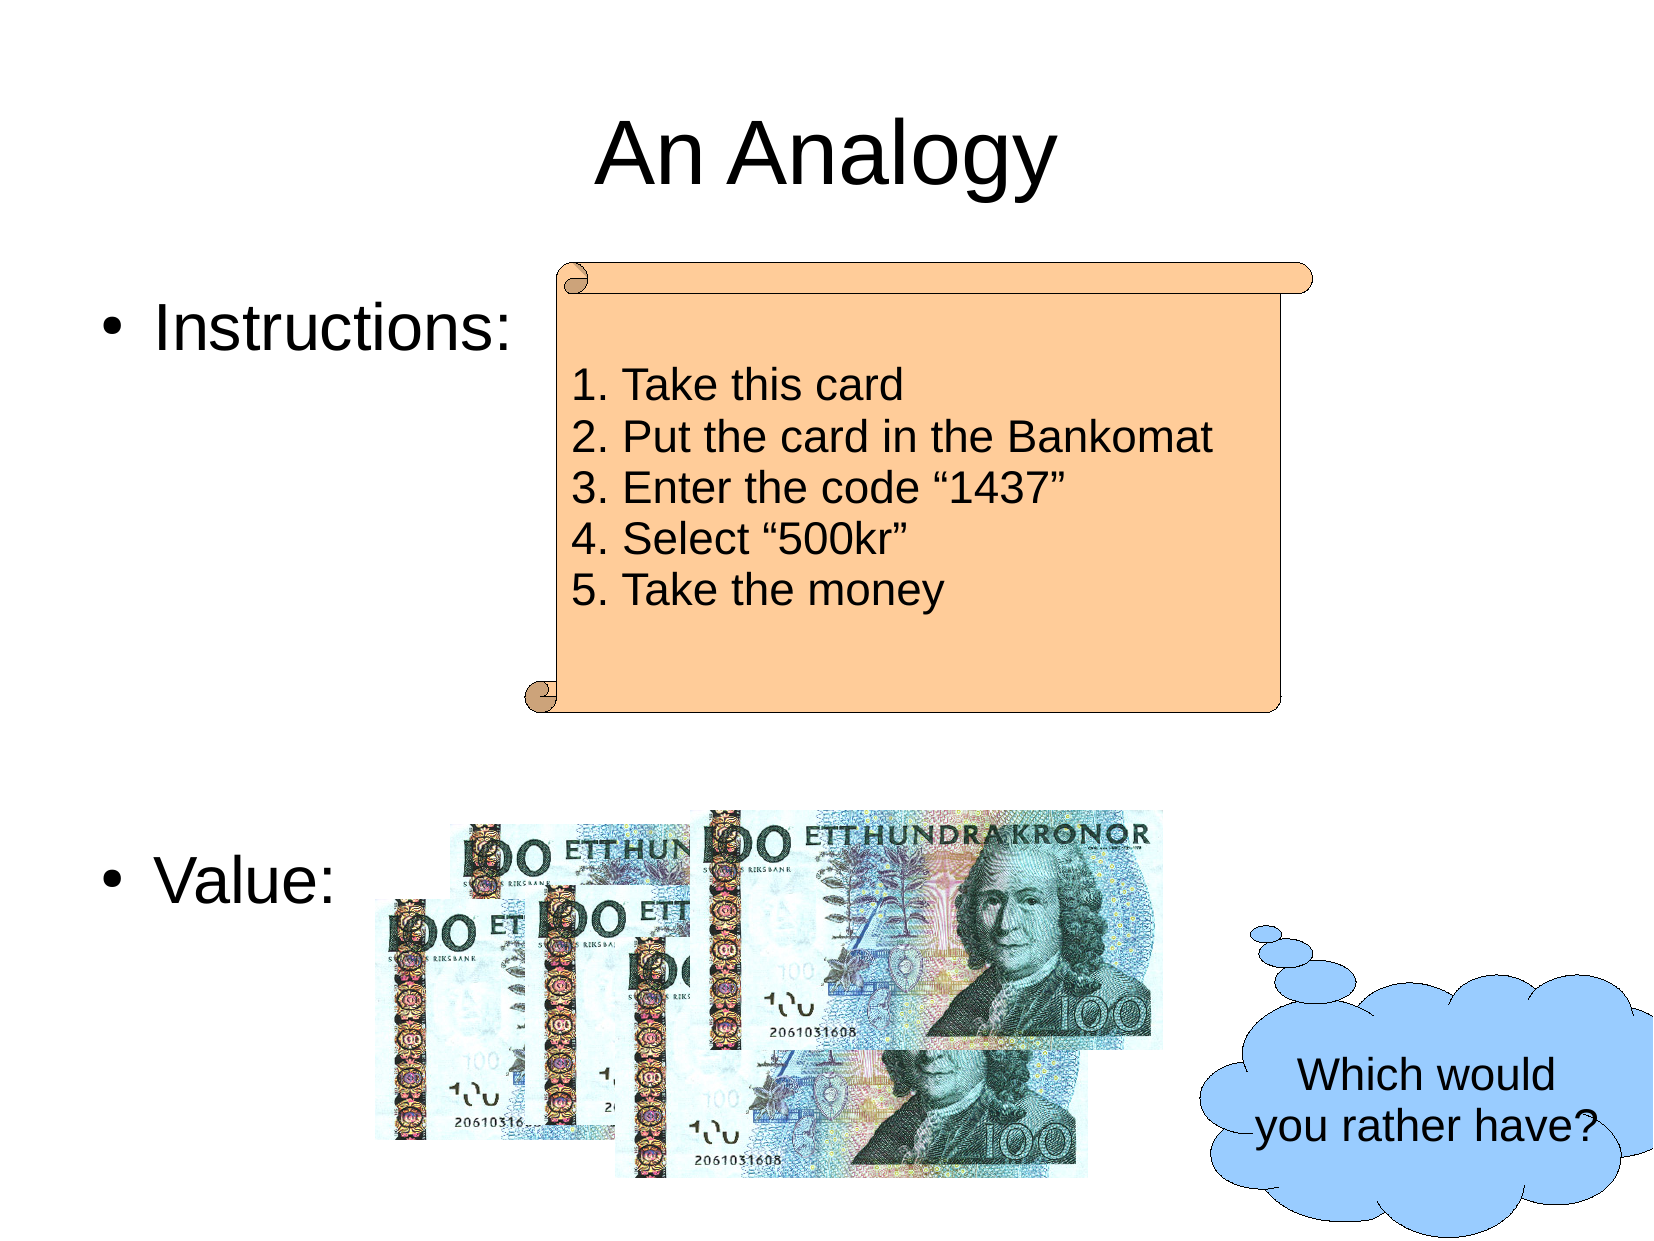

# An Analogy
1. Take this card
2. Put the card in the Bankomat
3. Enter the code “1437”
4. Select “500kr”
5. Take the money
Instructions:
Value:
Which would
you rather have?